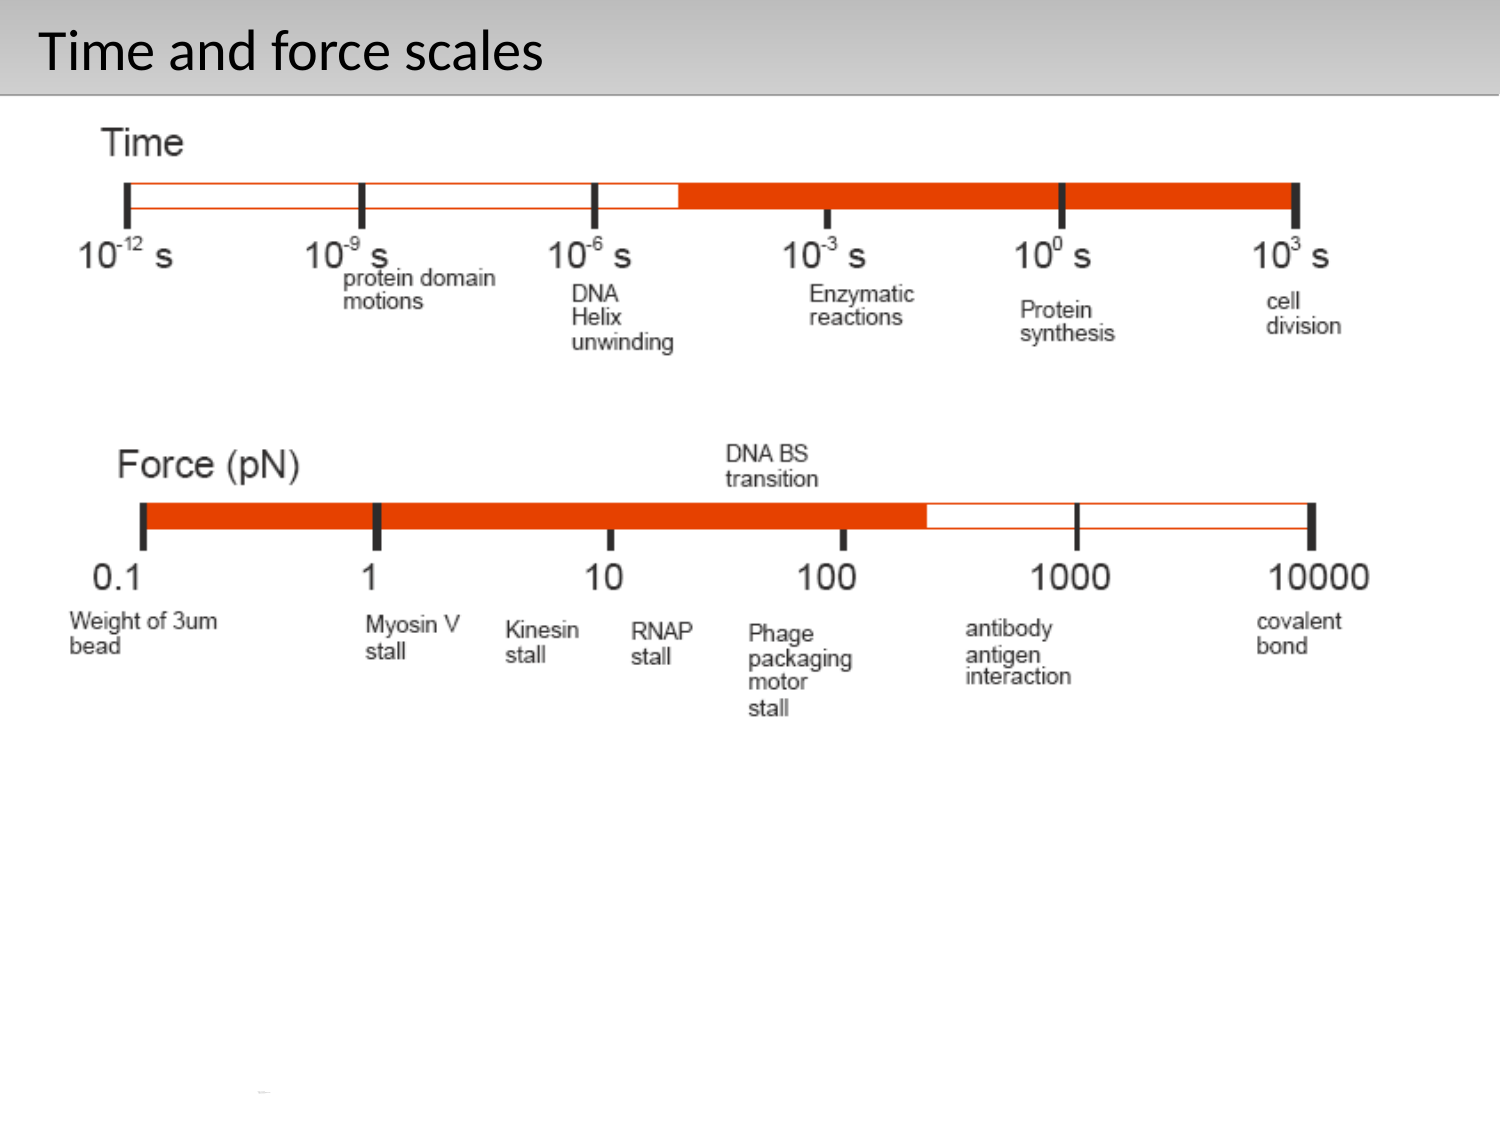

# Time and force scales
1 picoNewton (10-12 N) is roughly equal to...
– ...the gravitational attraction between you and a book at arms length
– …the radiation pressure on a penny from a flashlight 1 yard away
– ...1 millionth the weight of a grain of salt